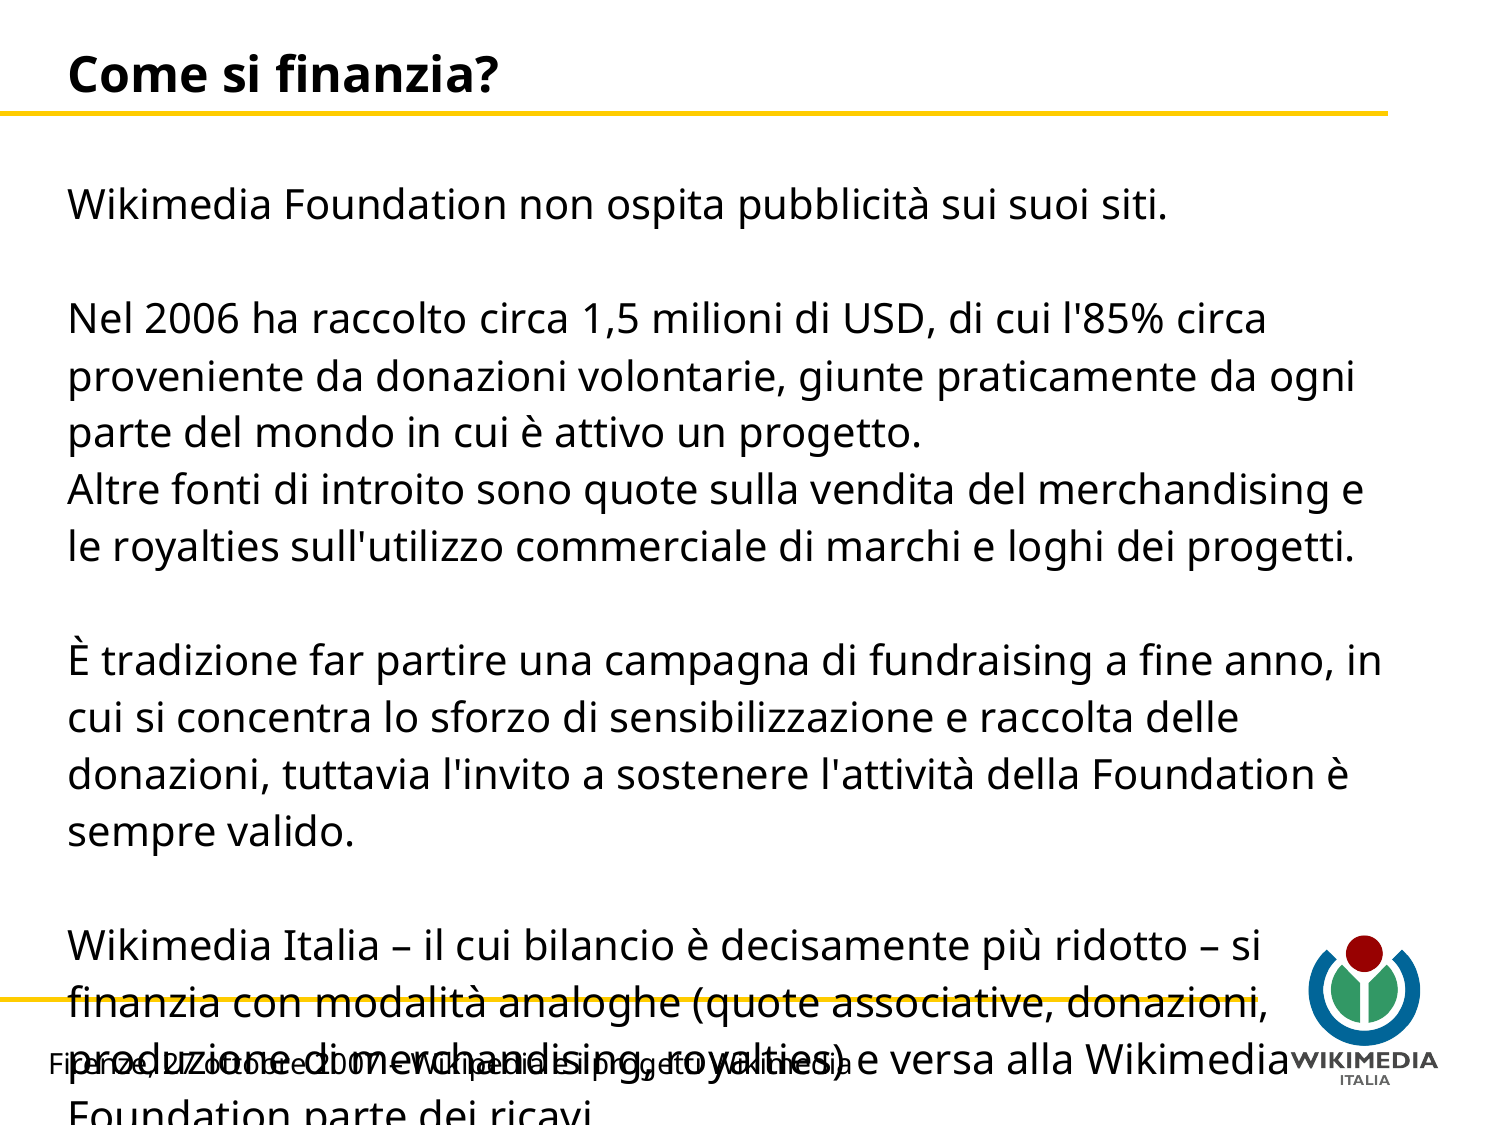

Come si finanzia?
Wikimedia Foundation non ospita pubblicità sui suoi siti.
Nel 2006 ha raccolto circa 1,5 milioni di USD, di cui l'85% circa proveniente da donazioni volontarie, giunte praticamente da ogni parte del mondo in cui è attivo un progetto.
Altre fonti di introito sono quote sulla vendita del merchandising e le royalties sull'utilizzo commerciale di marchi e loghi dei progetti.
È tradizione far partire una campagna di fundraising a fine anno, in cui si concentra lo sforzo di sensibilizzazione e raccolta delle donazioni, tuttavia l'invito a sostenere l'attività della Foundation è sempre valido.
Wikimedia Italia – il cui bilancio è decisamente più ridotto – si finanzia con modalità analoghe (quote associative, donazioni, produzione di merchandising, royalties) e versa alla Wikimedia Foundation parte dei ricavi.
Firenze, 27 ottobre 2007 – Wikipedia e i progetti Wikimedia